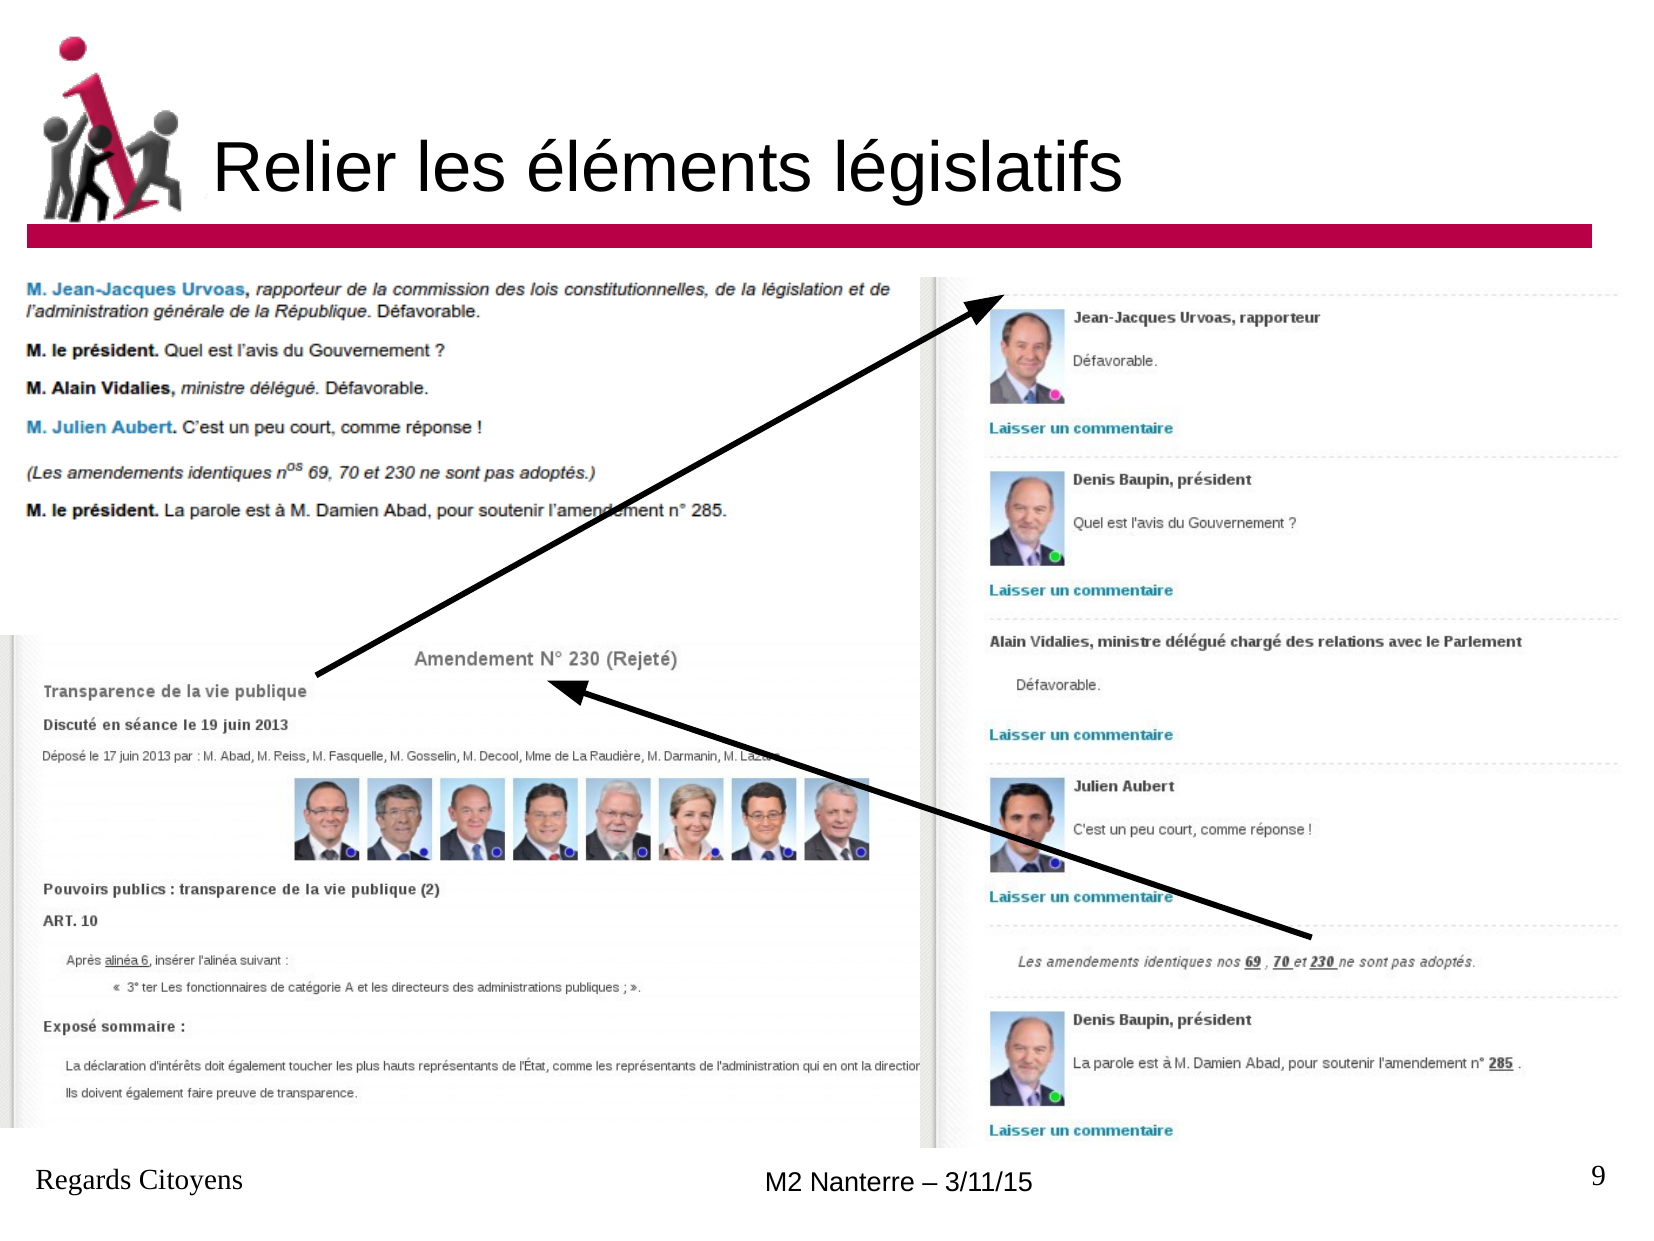

# Relier les éléments législatifs
9
Regards Citoyens - Split 2015